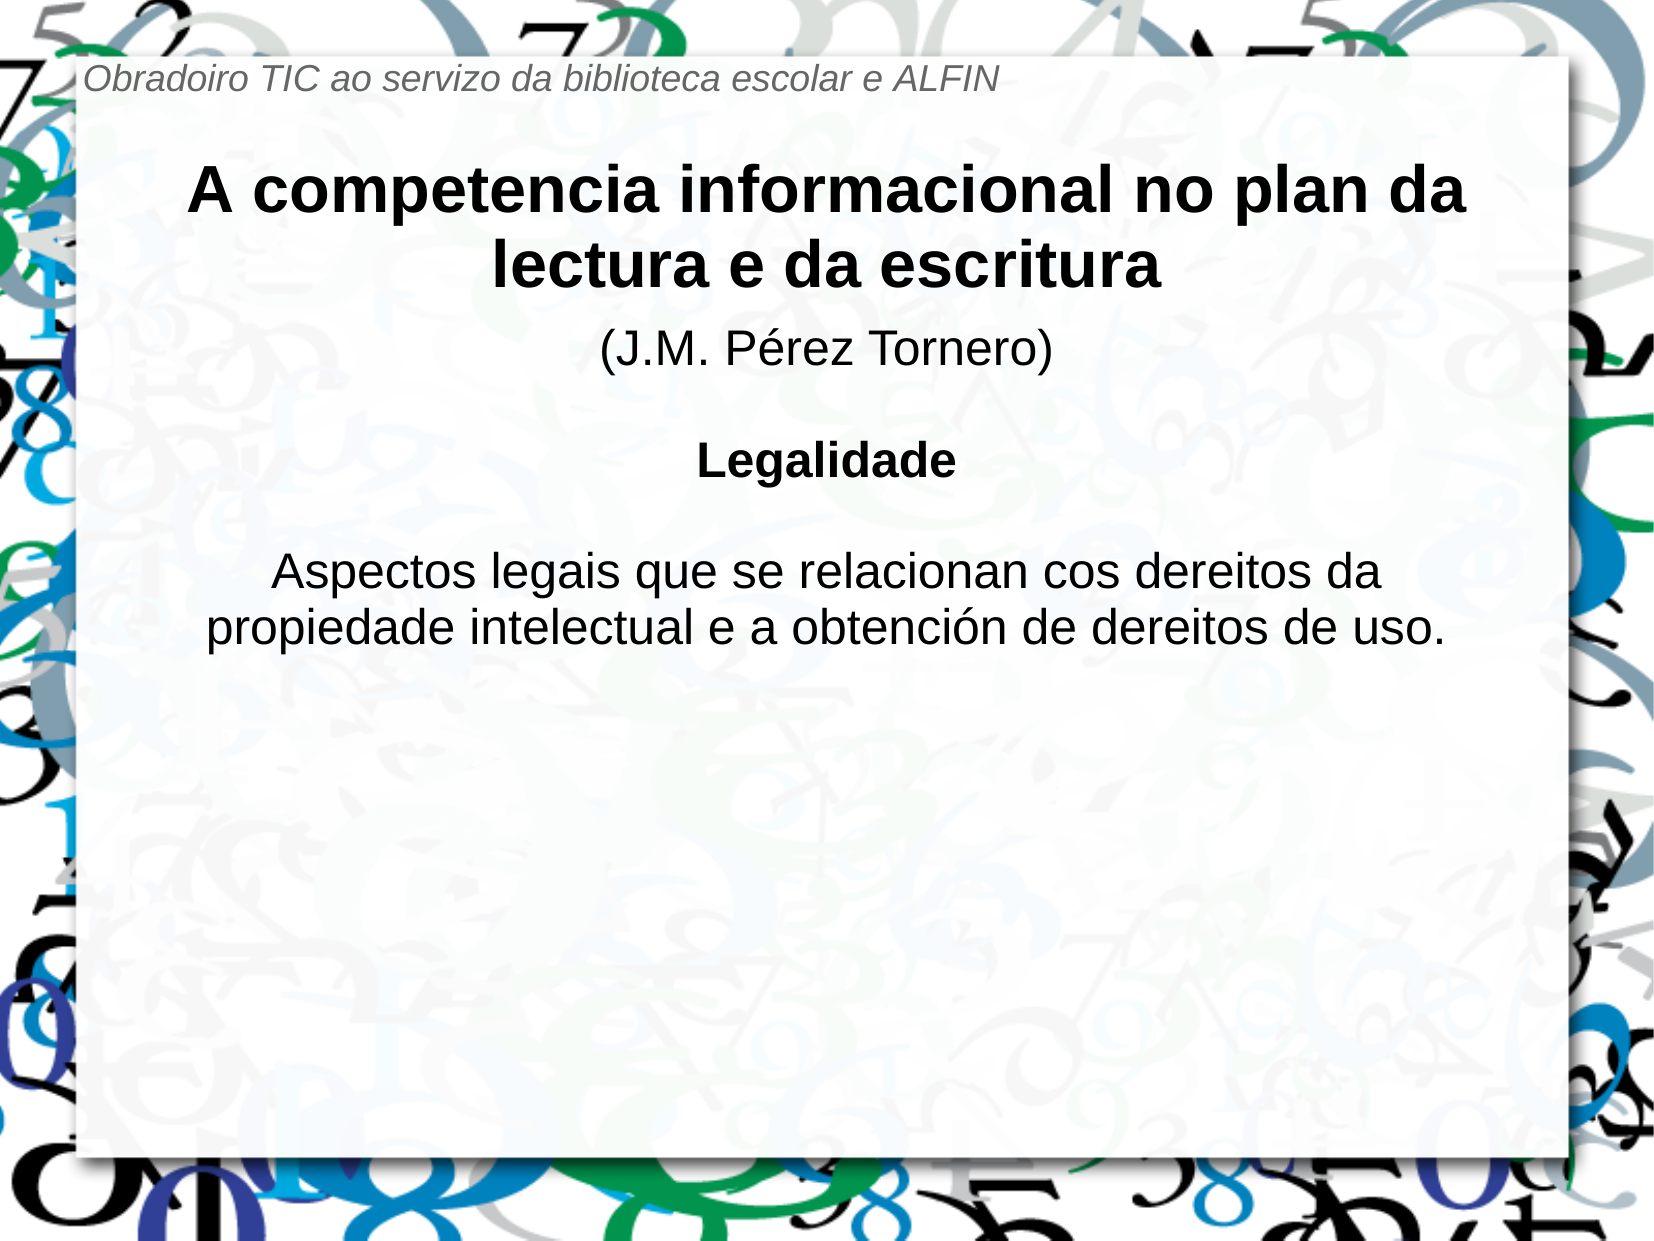

Obradoiro TIC ao servizo da biblioteca escolar e ALFIN
A competencia informacional no plan da lectura e da escritura
(J.M. Pérez Tornero)
Legalidade
Aspectos legais que se relacionan cos dereitos da propiedade intelectual e a obtención de dereitos de uso.